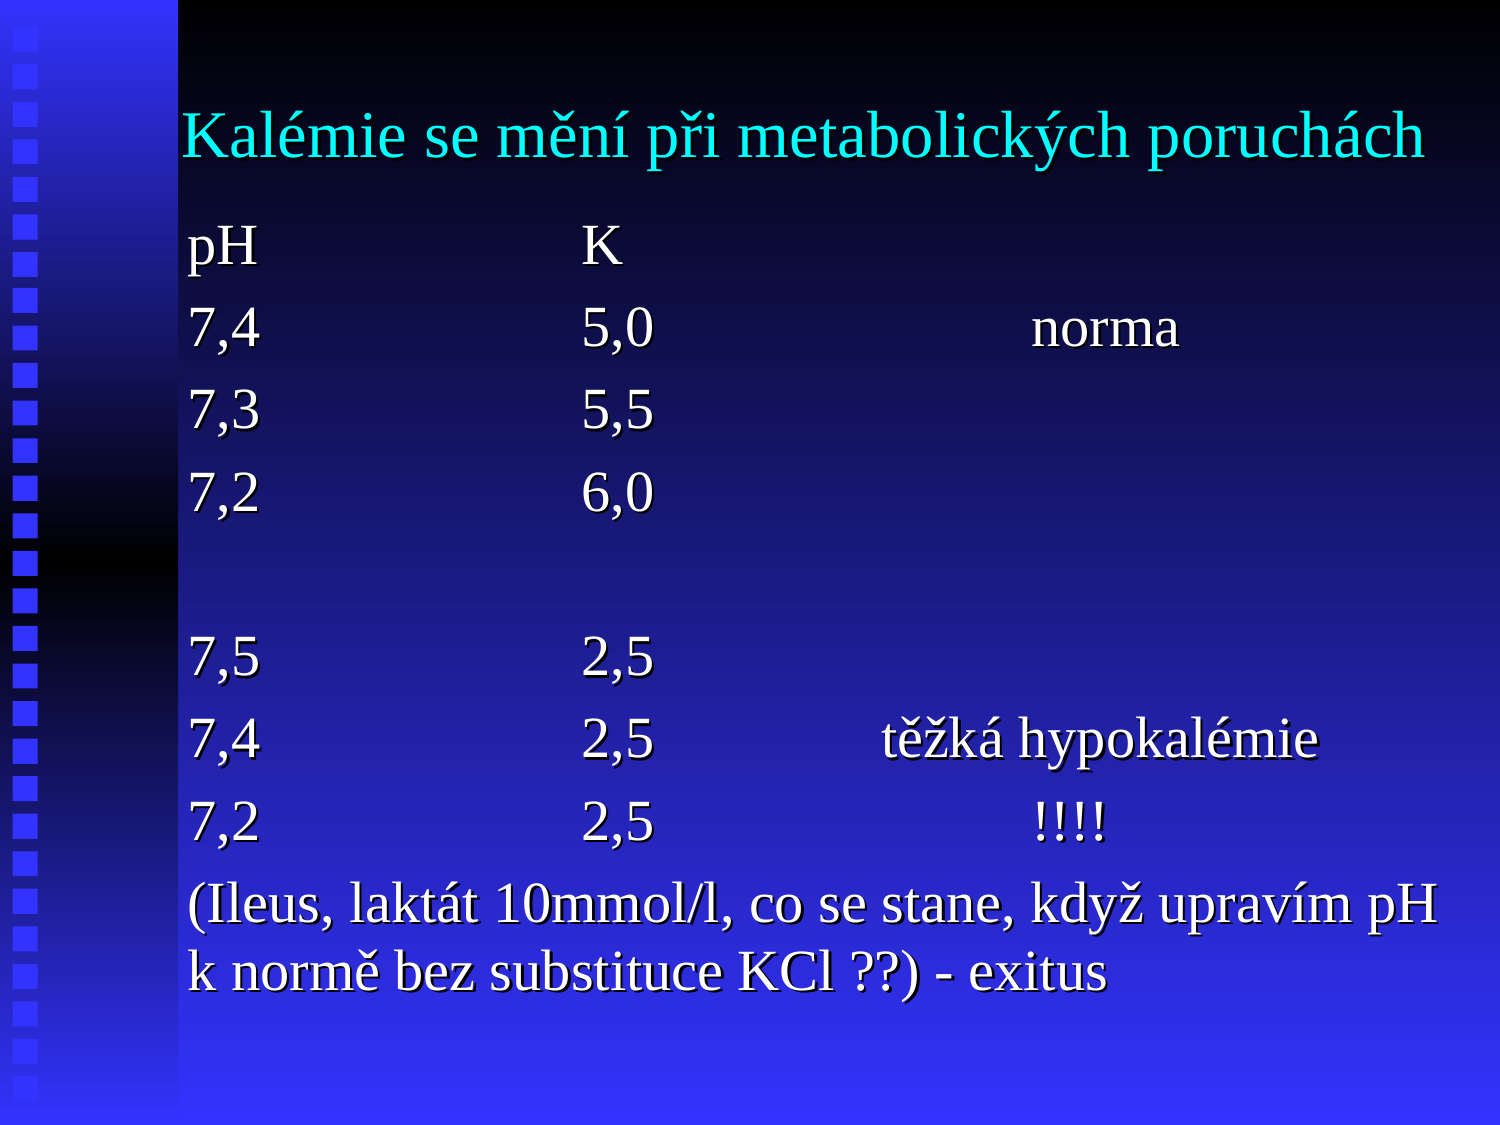

# Kalémie se mění při metabolických poruchách
pH			K
7,4			5,0			norma
7,3			5,5
7,2			6,0
7,5			2,5
7,4			2,5		těžká hypokalémie
7,2			2,5			!!!!
(Ileus, laktát 10mmol/l, co se stane, když upravím pH k normě bez substituce KCl ??) - exitus